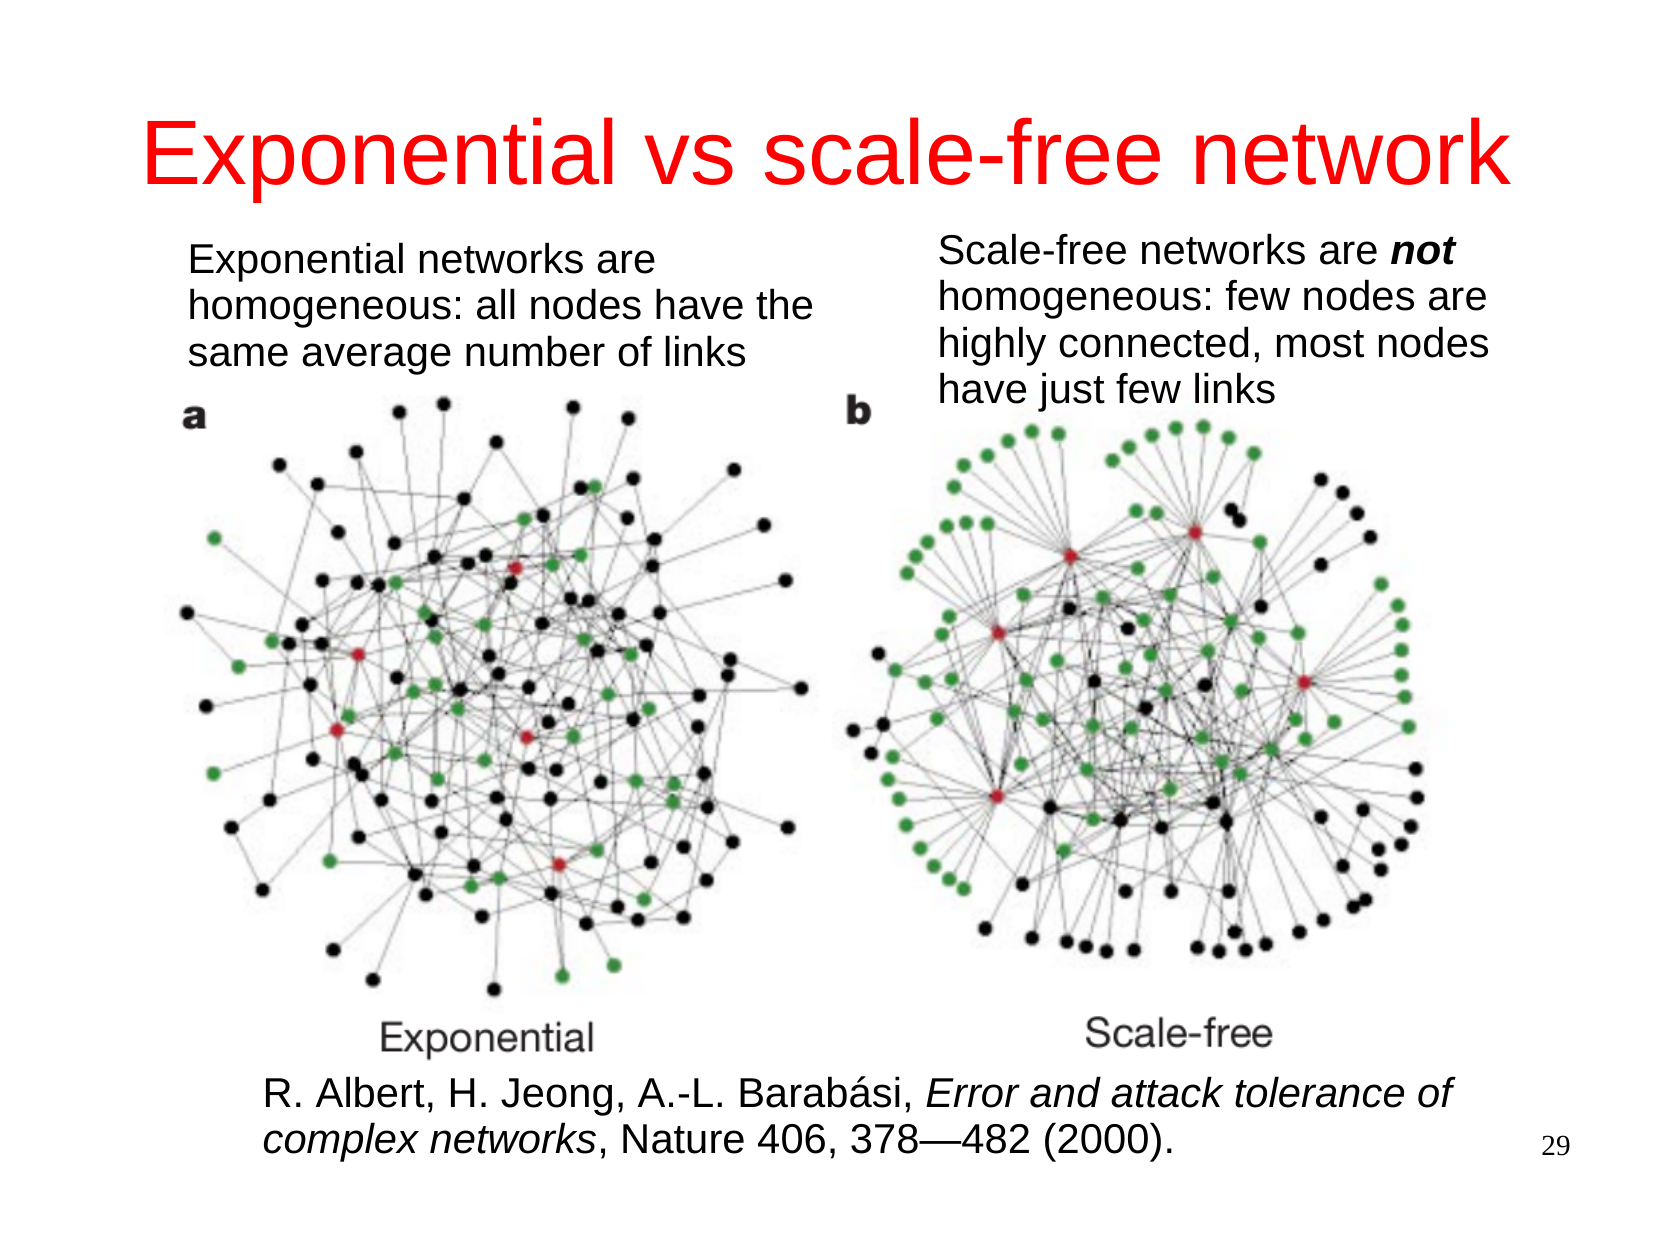

# Exponential vs scale-free network
Scale-free networks are not homogeneous: few nodes are highly connected, most nodes have just few links
Exponential networks are homogeneous: all nodes have the same average number of links
R. Albert, H. Jeong, A.-L. Barabási, Error and attack tolerance of complex networks, Nature 406, 378—482 (2000).
Complex Systems
29